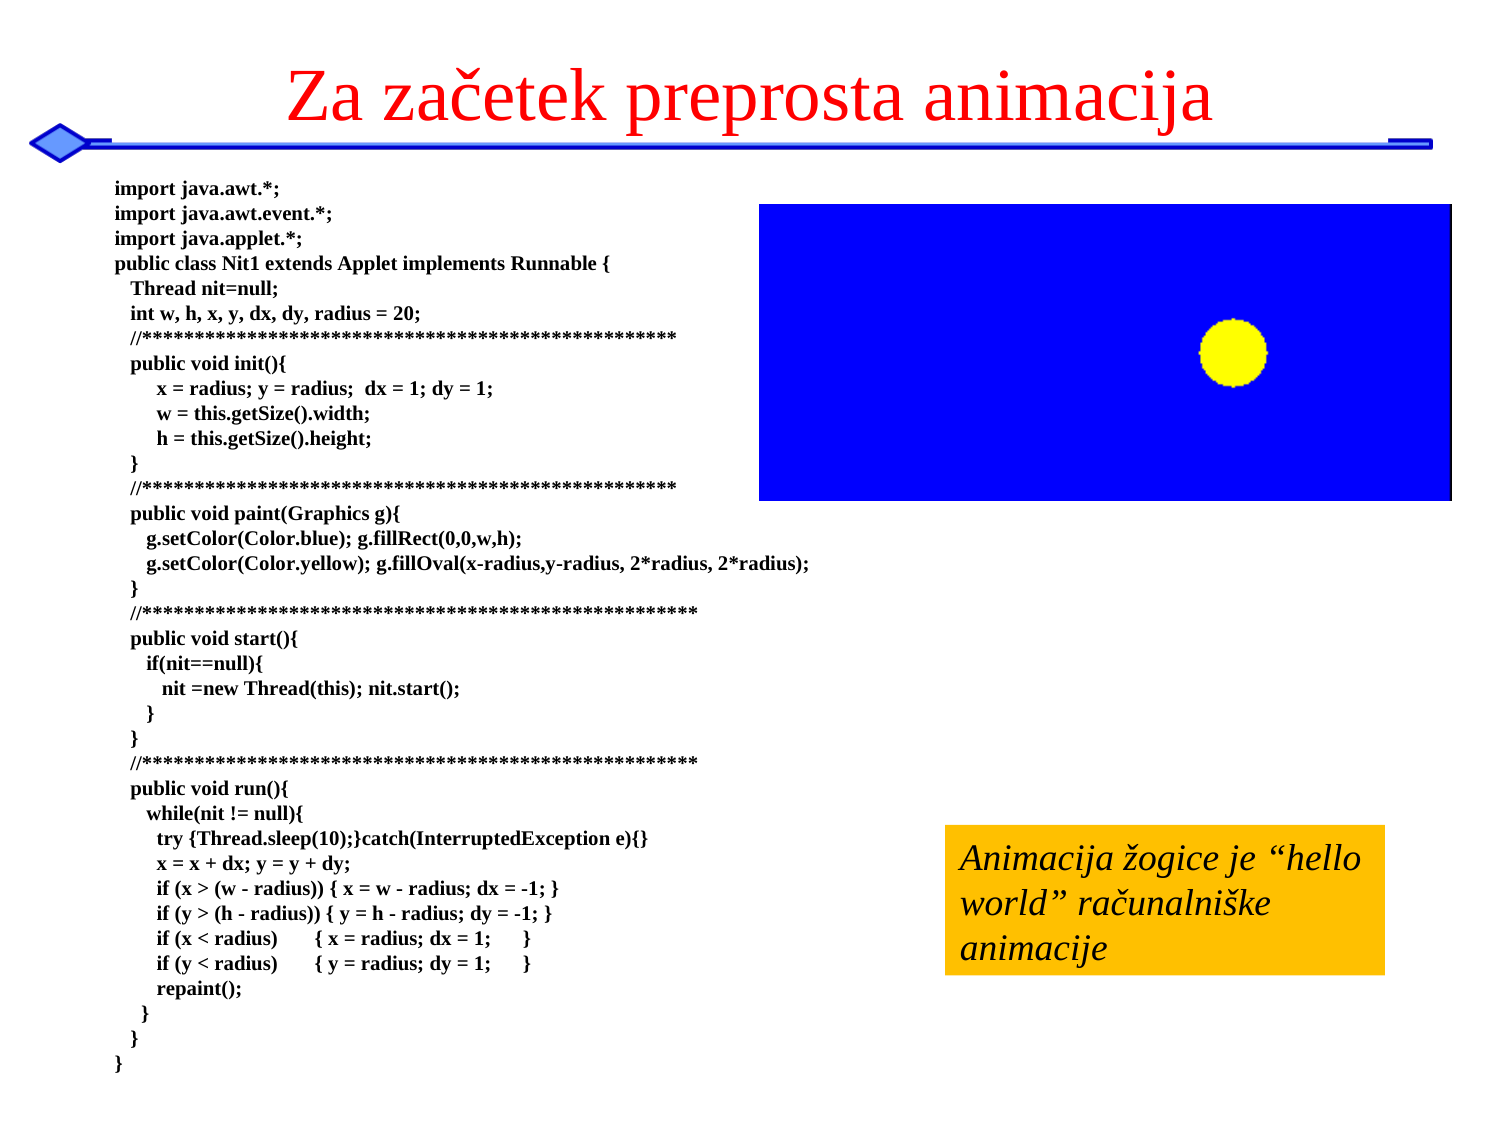

# Za začetek preprosta animacija
import java.awt.*;
import java.awt.event.*;
import java.applet.*;
public class Nit1 extends Applet implements Runnable {
 Thread nit=null;
 int w, h, x, y, dx, dy, radius = 20;
 //***************************************************
 public void init(){
 x = radius; y = radius; dx = 1; dy = 1;
 w = this.getSize().width;
 h = this.getSize().height;
 }
 //***************************************************
 public void paint(Graphics g){
 g.setColor(Color.blue); g.fillRect(0,0,w,h);
 g.setColor(Color.yellow); g.fillOval(x-radius,y-radius, 2*radius, 2*radius);
 }
 //*****************************************************
 public void start(){
 if(nit==null){
 nit =new Thread(this); nit.start();
 }
 }
 //*****************************************************
 public void run(){
 while(nit != null){
 try {Thread.sleep(10);}catch(InterruptedException e){}
 x = x + dx; y = y + dy;
 if (x > (w - radius)) { x = w - radius; dx = -1; }
 if (y > (h - radius)) { y = h - radius; dy = -1; }
 if (x < radius) { x = radius; dx = 1; }
 if (y < radius) { y = radius; dy = 1; }
 repaint();
 }
 }
}
Animacija žogice je “hello world” računalniške animacije